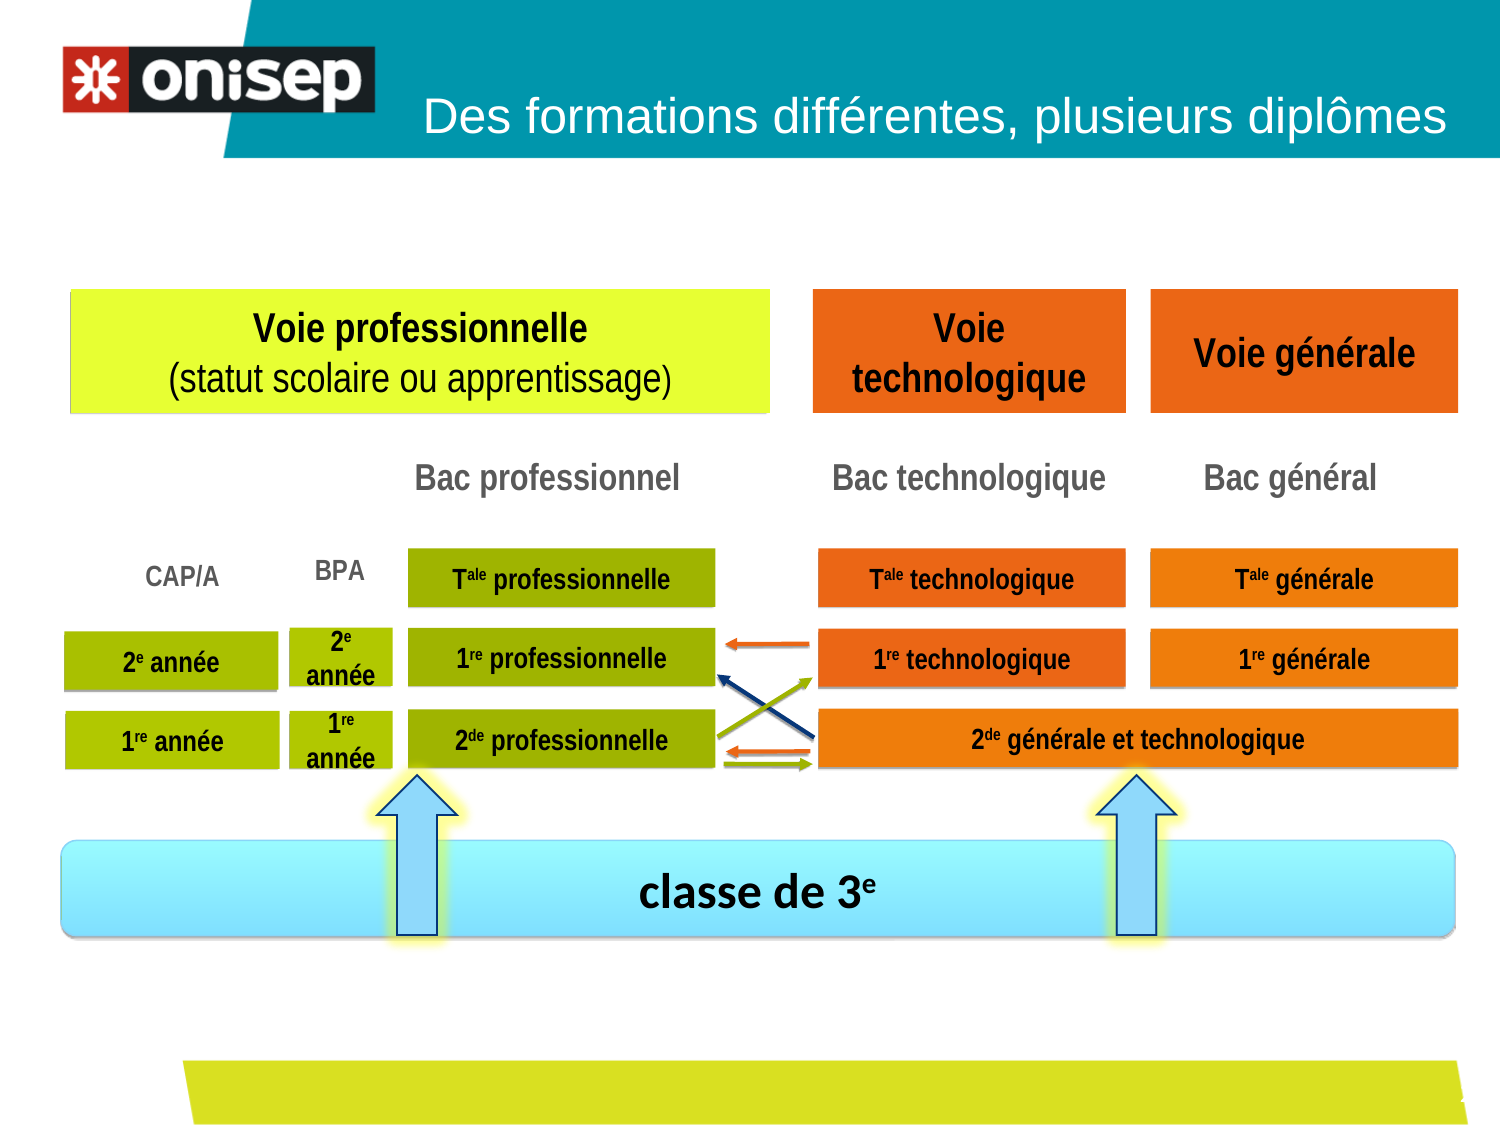

Deux voies possibles
Des formations différentes, plusieurs diplômes
Voie professionnelle
(statut scolaire ou apprentissage)
Voie technologique
Voie générale
Bac général
Bac professionnel
Bac technologique
BPA
Tale professionnelle
Tale technologique
Tale générale
CAP/A
2e année
1re professionnelle
1re technologique
1re générale
2e année
2de générale et technologique
2de professionnelle
1re année
1re année
classe de 3e